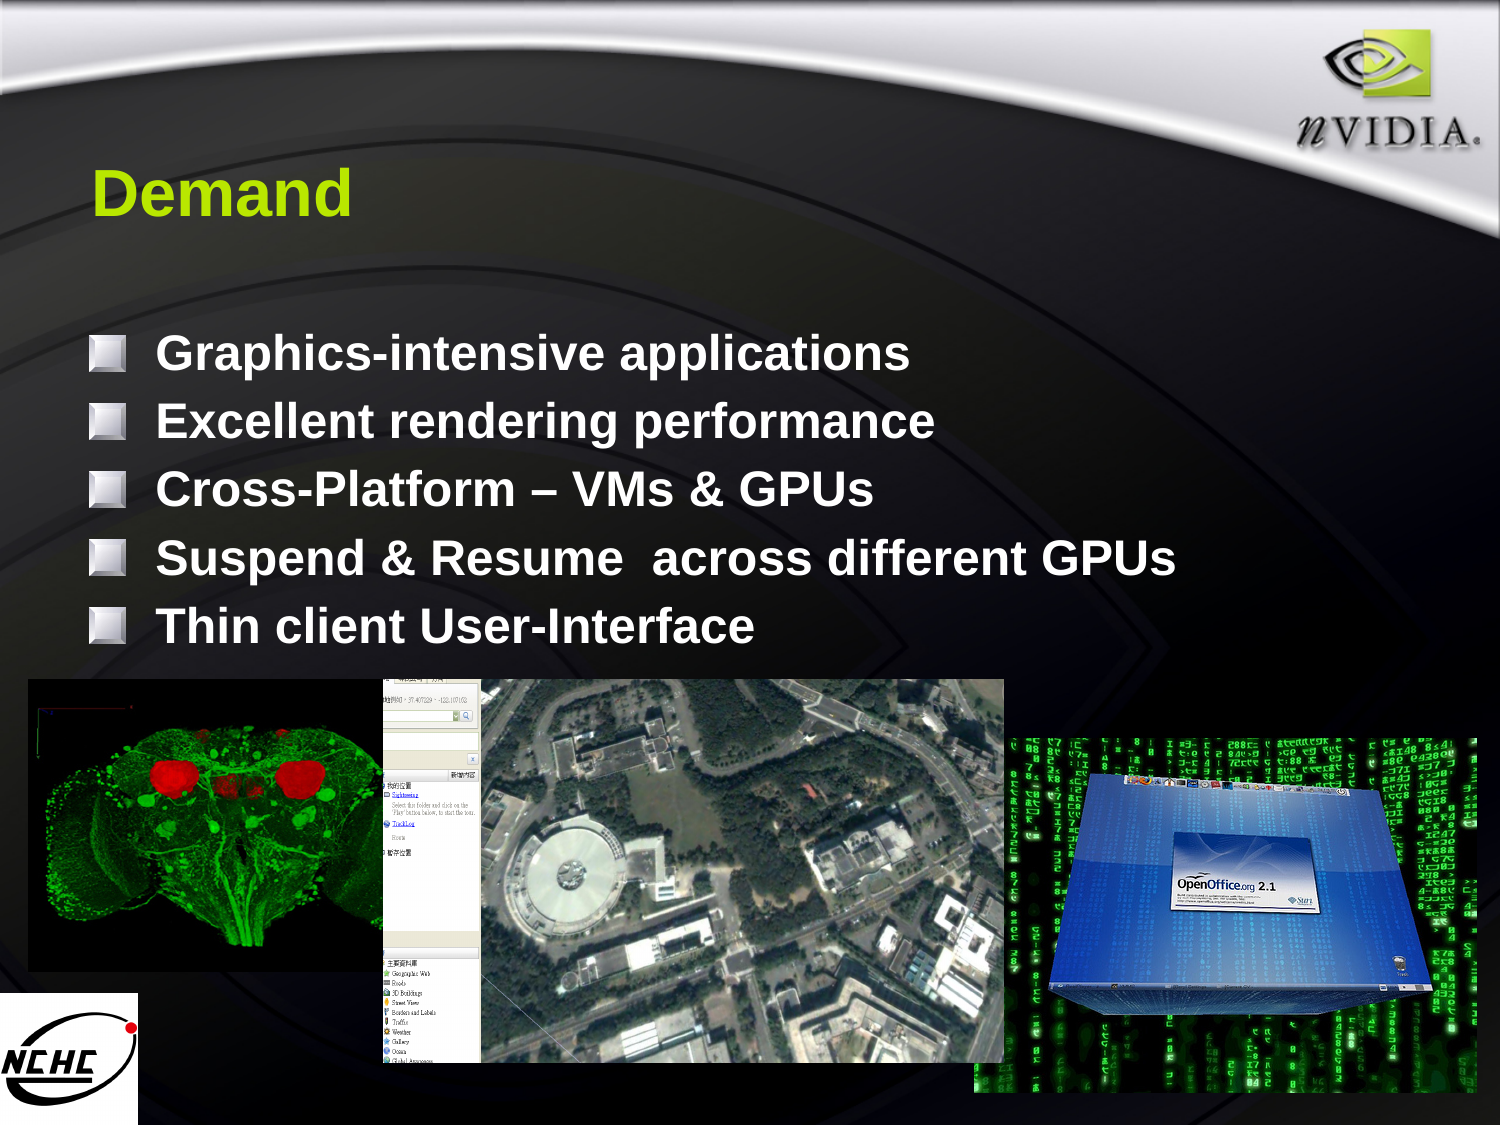

# Demand
Graphics-intensive applications
Excellent rendering performance
Cross-Platform – VMs & GPUs
Suspend & Resume across different GPUs
Thin client User-Interface